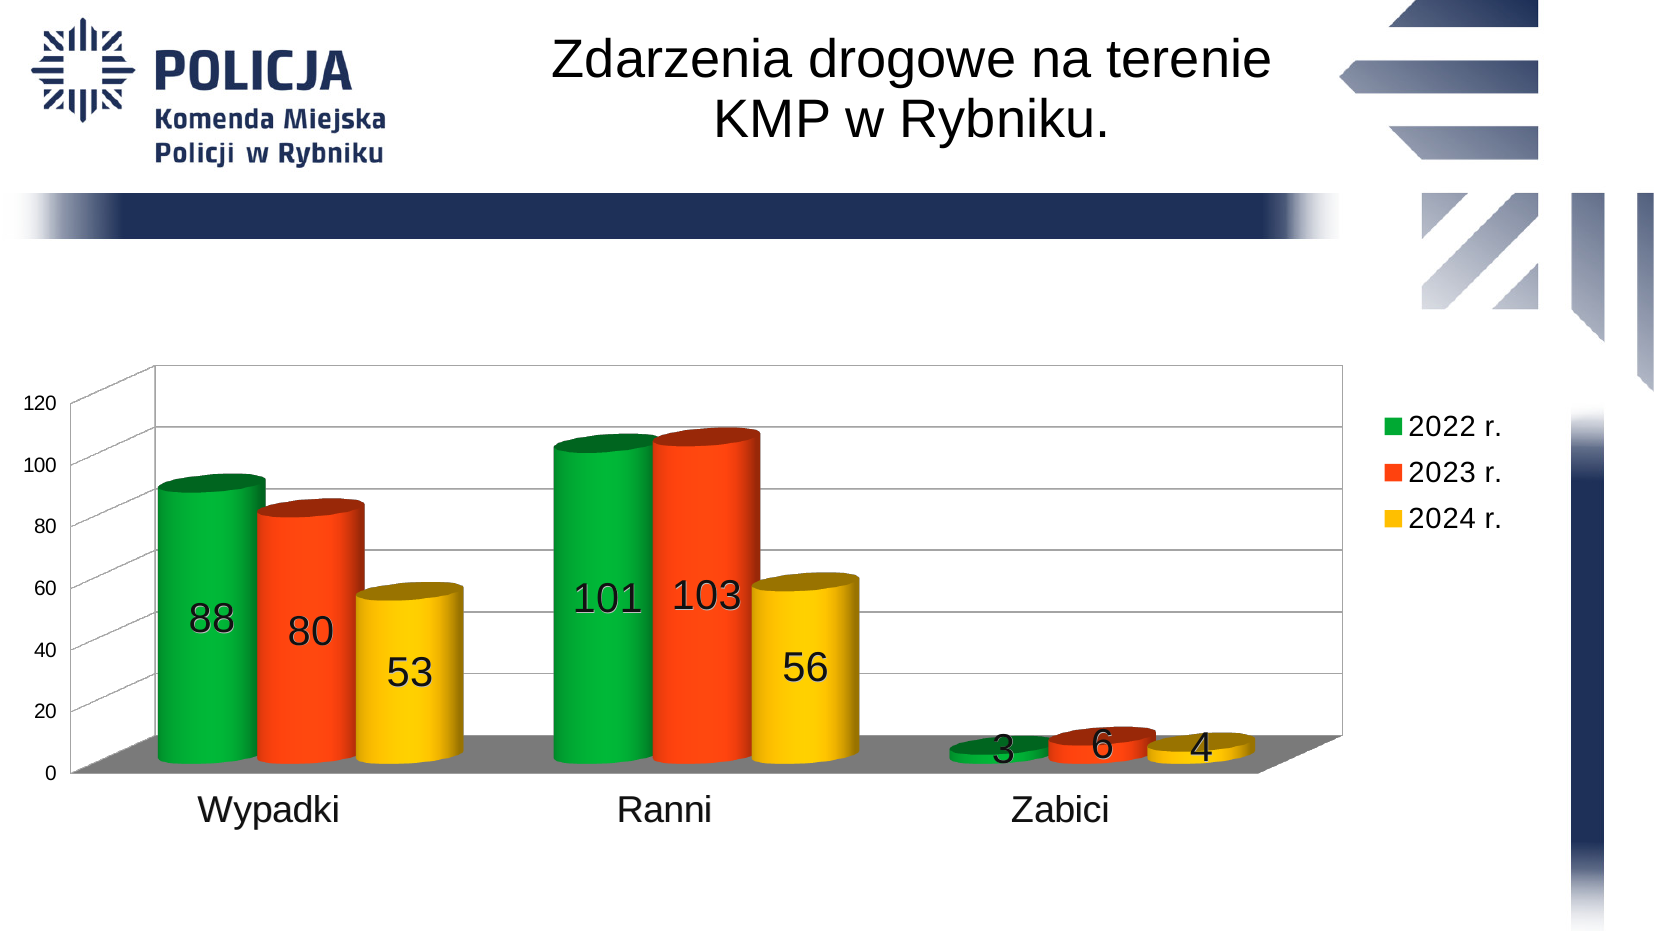

# Zdarzenia drogowe na terenie KMP w Rybniku.
[unsupported chart]